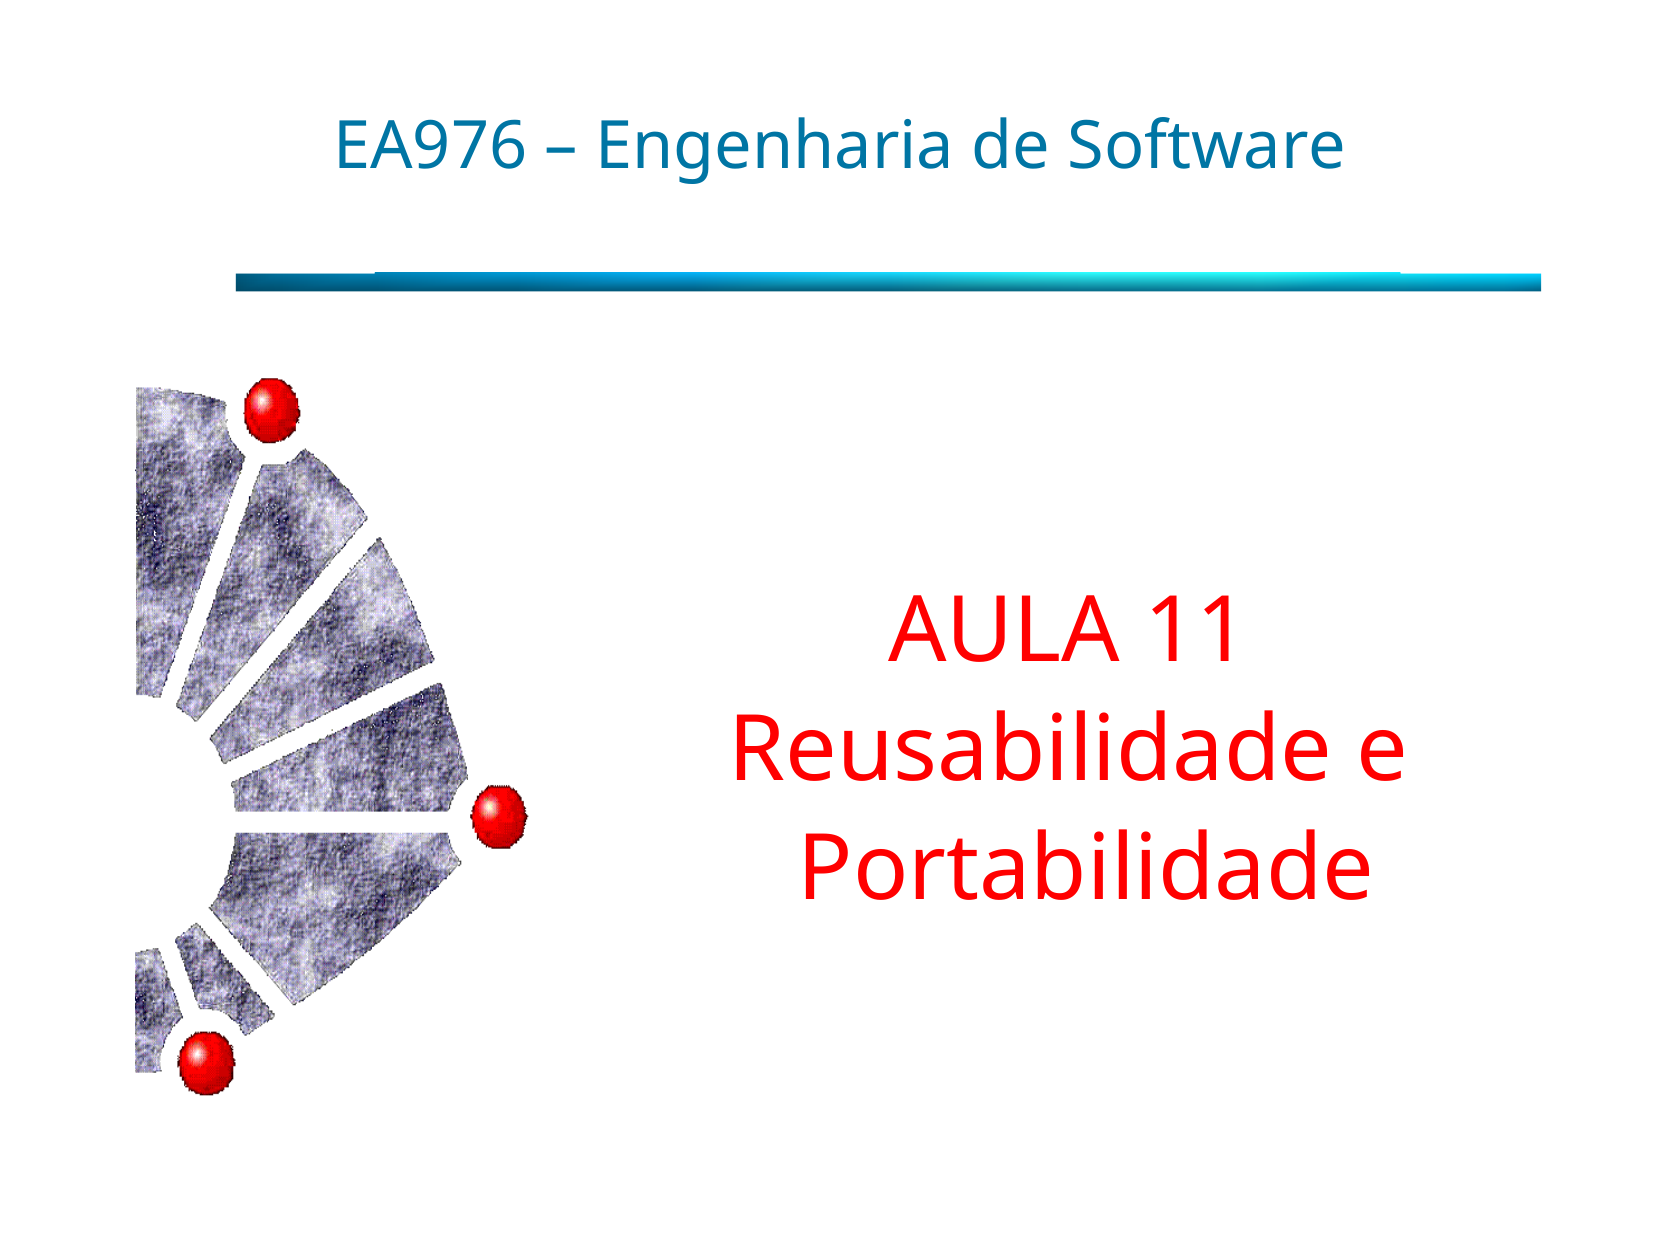

# EA976 – Engenharia de Software
AULA 11
Reusabilidade e Portabilidade